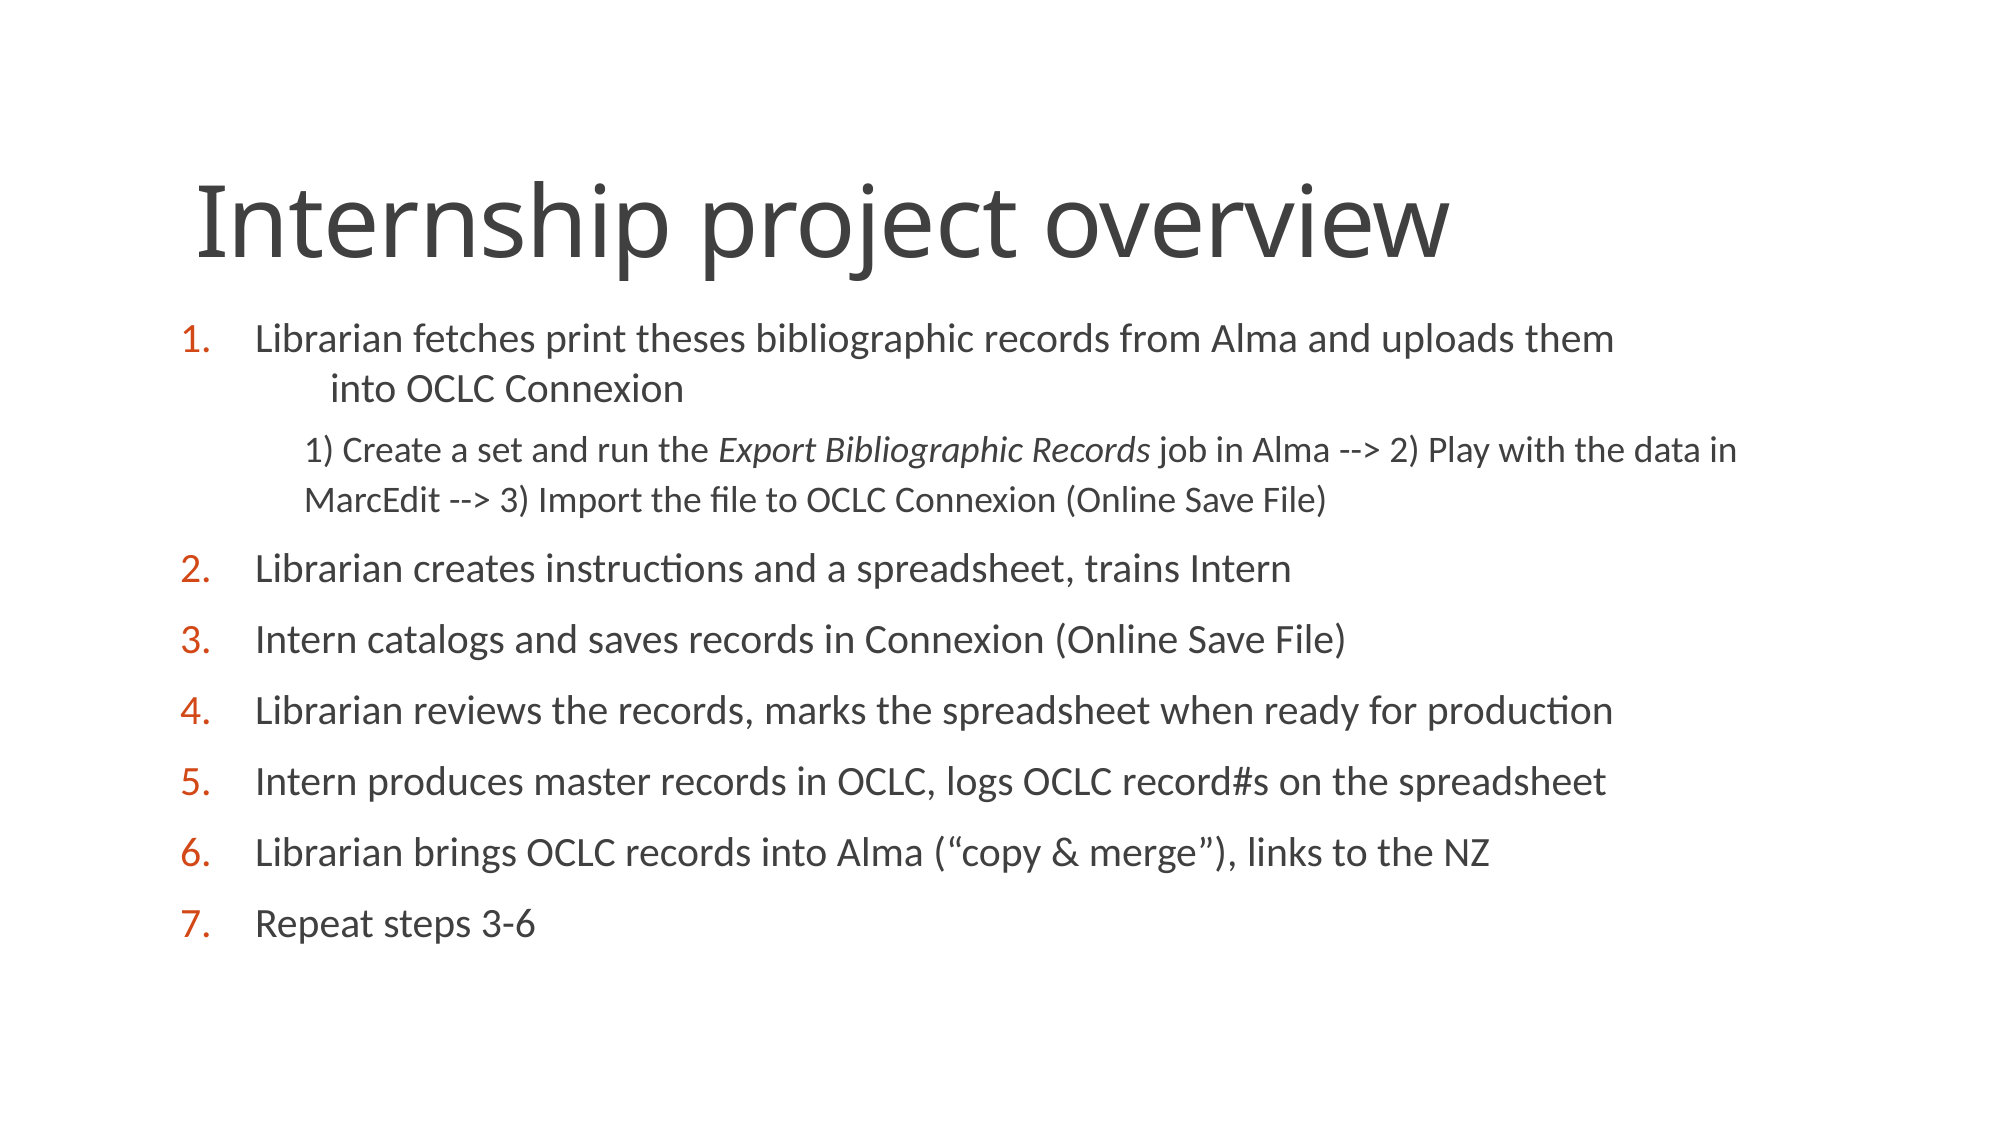

# Internship project overview
Librarian fetches print theses bibliographic records from Alma and uploads them into OCLC Connexion
    1) Create a set and run the Export Bibliographic Records job in Alma --> 2) Play with the data in
    MarcEdit --> 3) Import the file to OCLC Connexion (Online Save File)
Librarian creates instructions and a spreadsheet, trains Intern
Intern catalogs and saves records in Connexion (Online Save File)
Librarian reviews the records, marks the spreadsheet when ready for production
Intern produces master records in OCLC, logs OCLC record#s on the spreadsheet
Librarian brings OCLC records into Alma (“copy & merge”), links to the NZ
Repeat steps 3-6
2023 ALA Core Technical Services Workflow Efficiency Interest Group